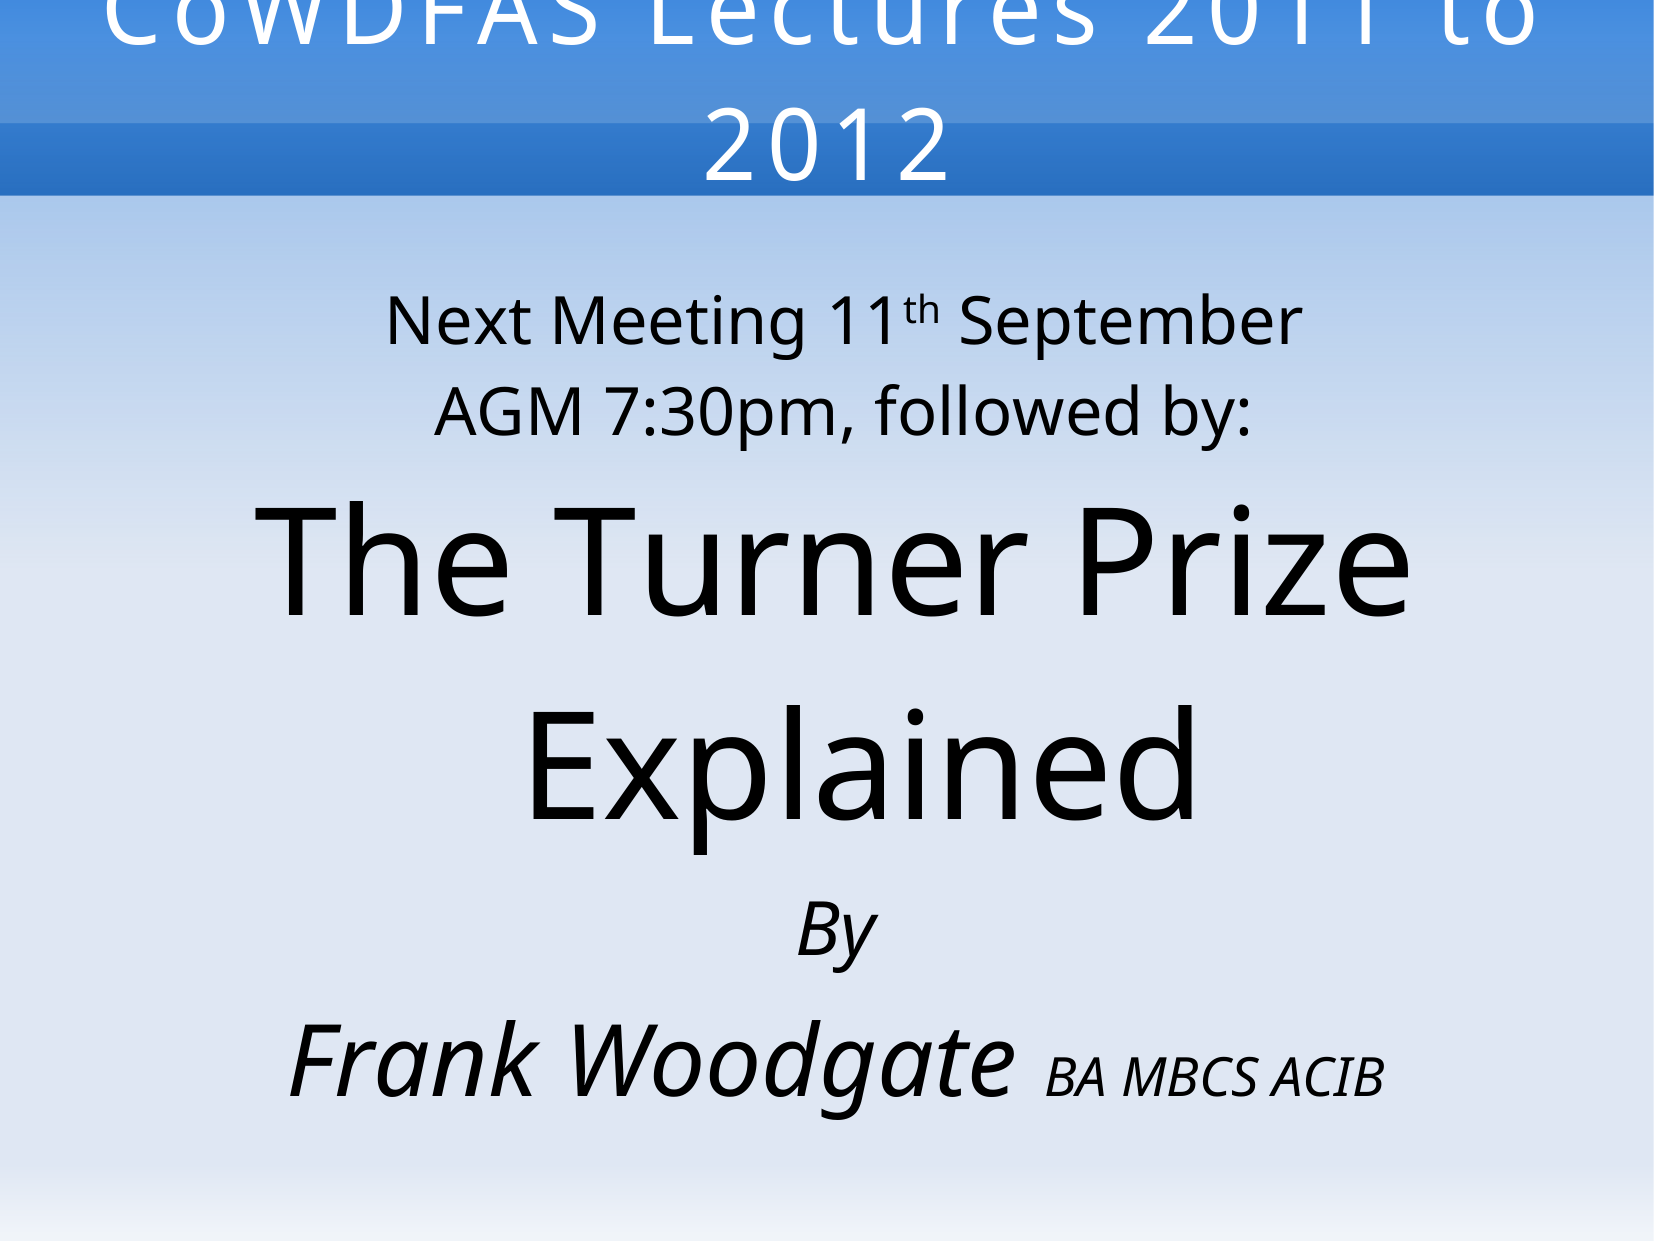

# CoWDFAS Lectures 2011 to 2012
Next Meeting 11th September
AGM 7:30pm, followed by:
The Turner Prize Explained
By
Frank Woodgate BA MBCS ACIB